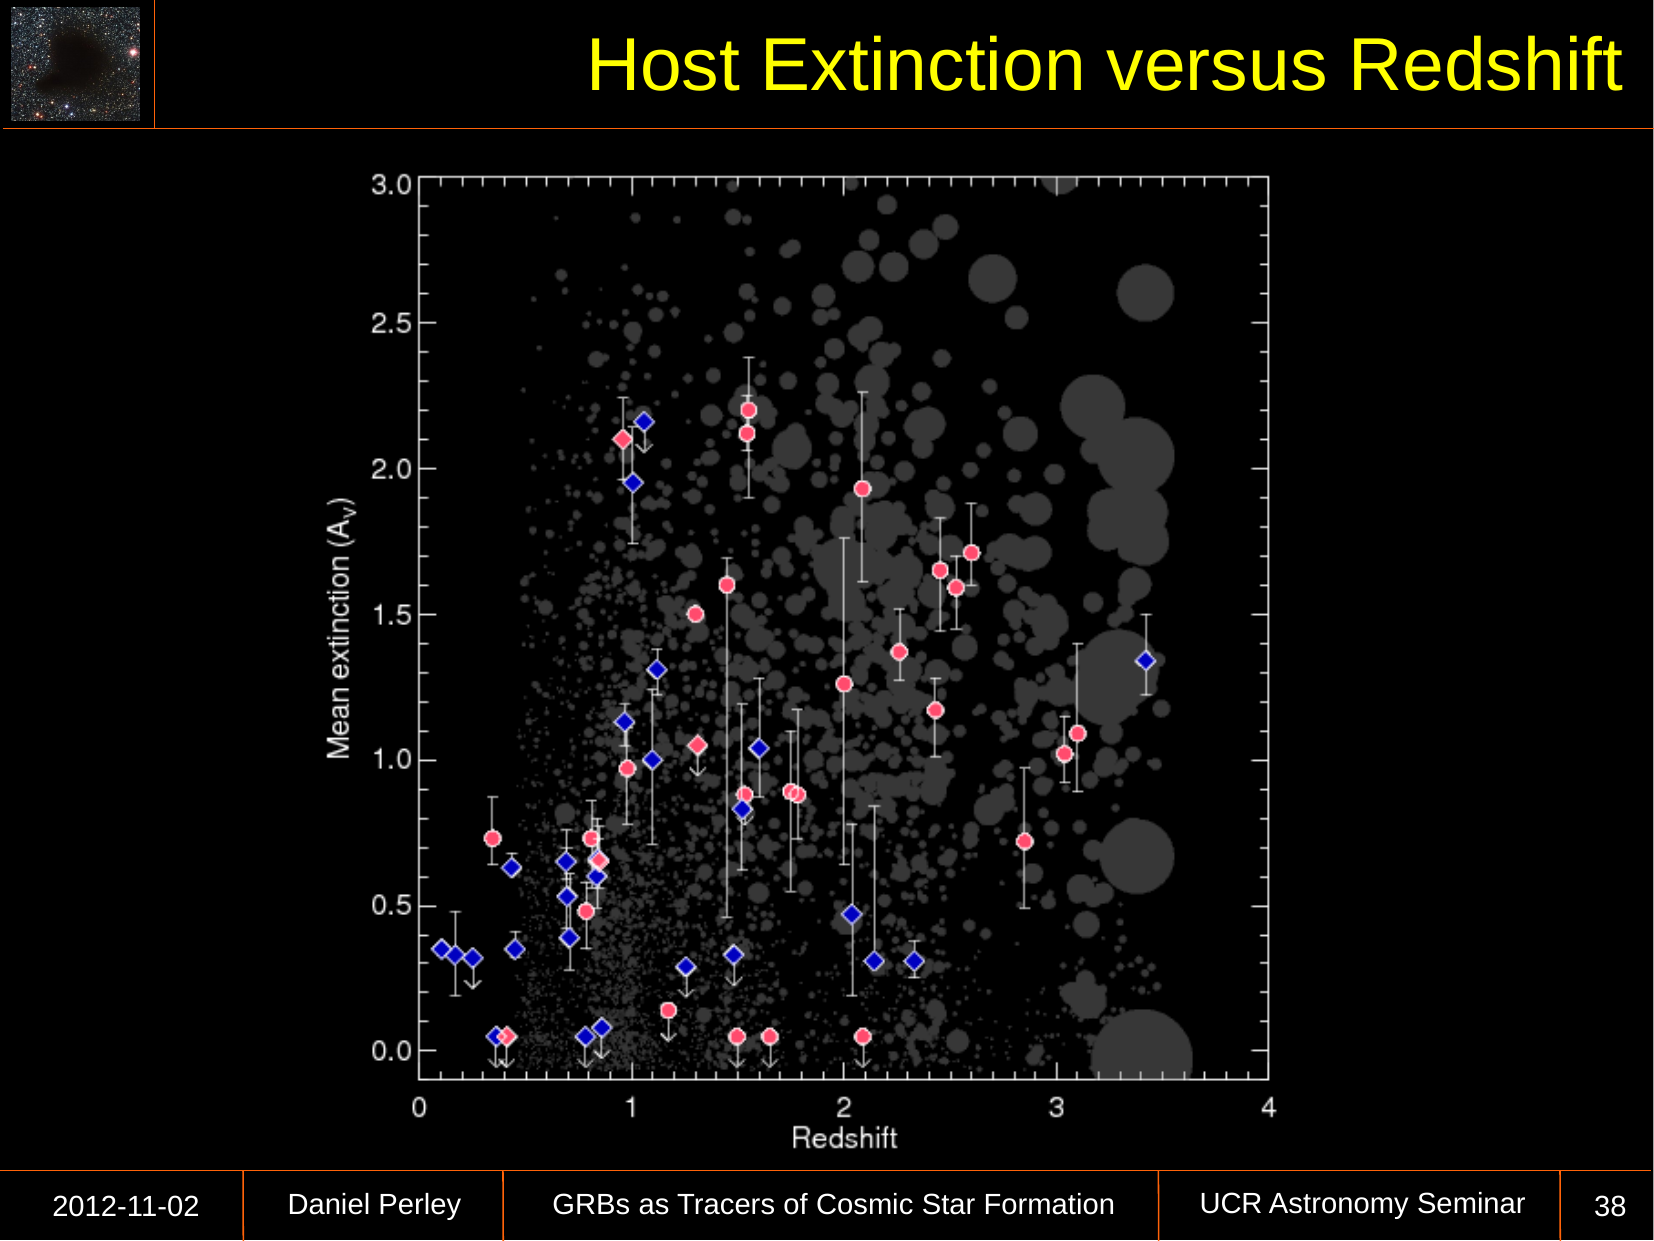

# Host Extinction versus Redshift
2012-11-02
38